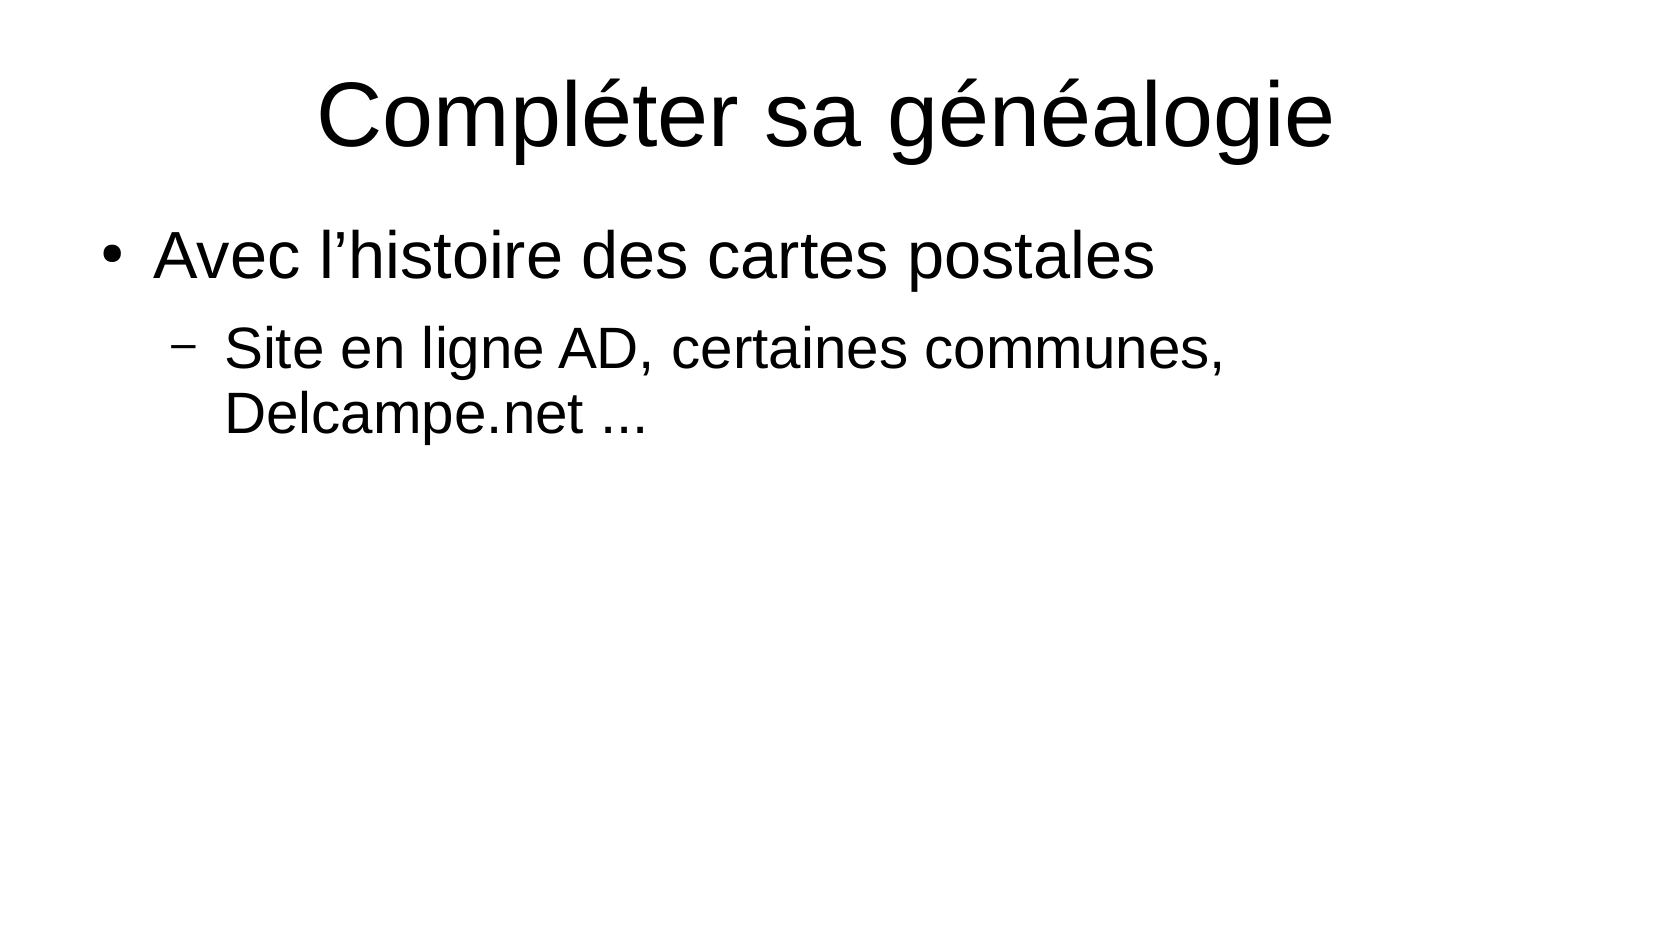

# Compléter sa généalogie
Avec l’histoire des cartes postales
Site en ligne AD, certaines communes, Delcampe.net ...